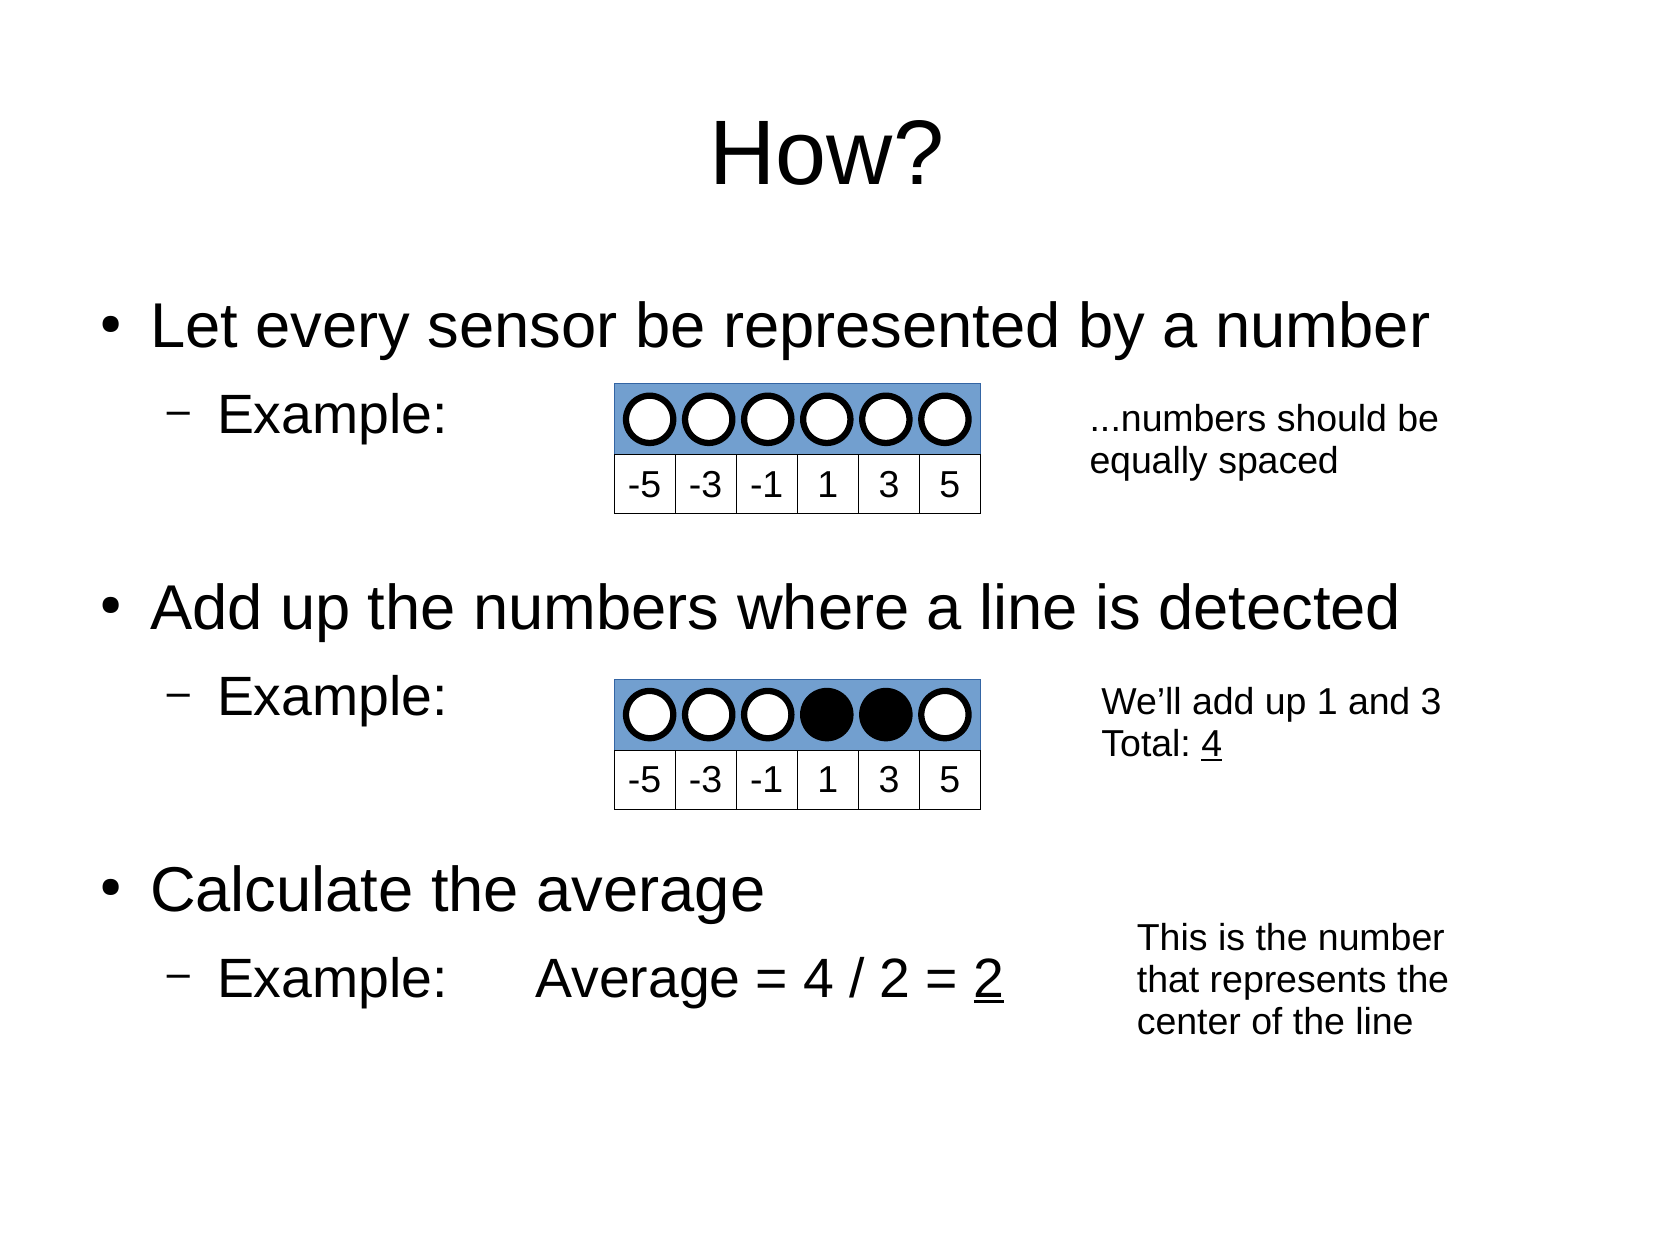

# How?
Let every sensor be represented by a number
Example:
Add up the numbers where a line is detected
Example:
Calculate the average
Example: Average = 4 / 2 = 2
-5
-3
-1
1
3
5
...numbers should be equally spaced
We’ll add up 1 and 3
Total: 4
-5
-3
-1
1
3
5
This is the number that represents the center of the line